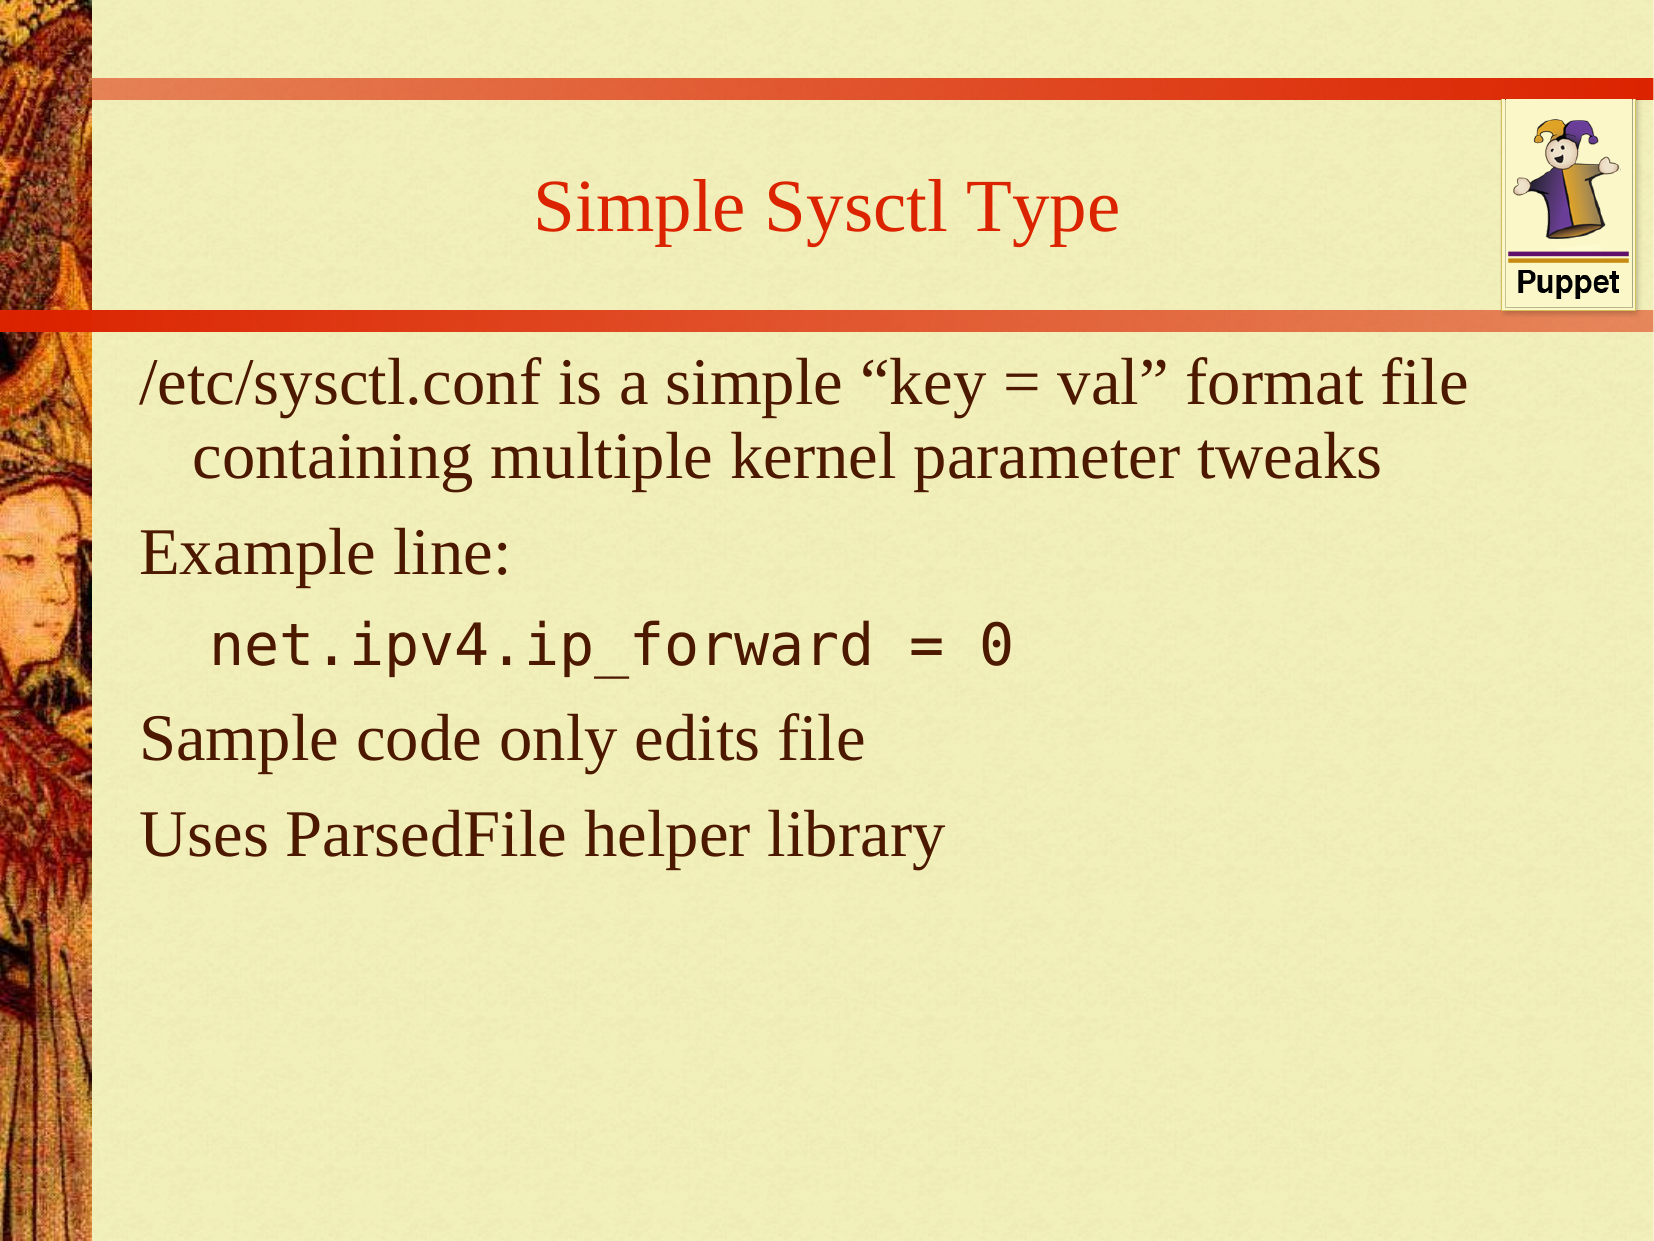

# Simple Sysctl Type
/etc/sysctl.conf is a simple “key = val” format file containing multiple kernel parameter tweaks
Example line:
 net.ipv4.ip_forward = 0
Sample code only edits file
Uses ParsedFile helper library